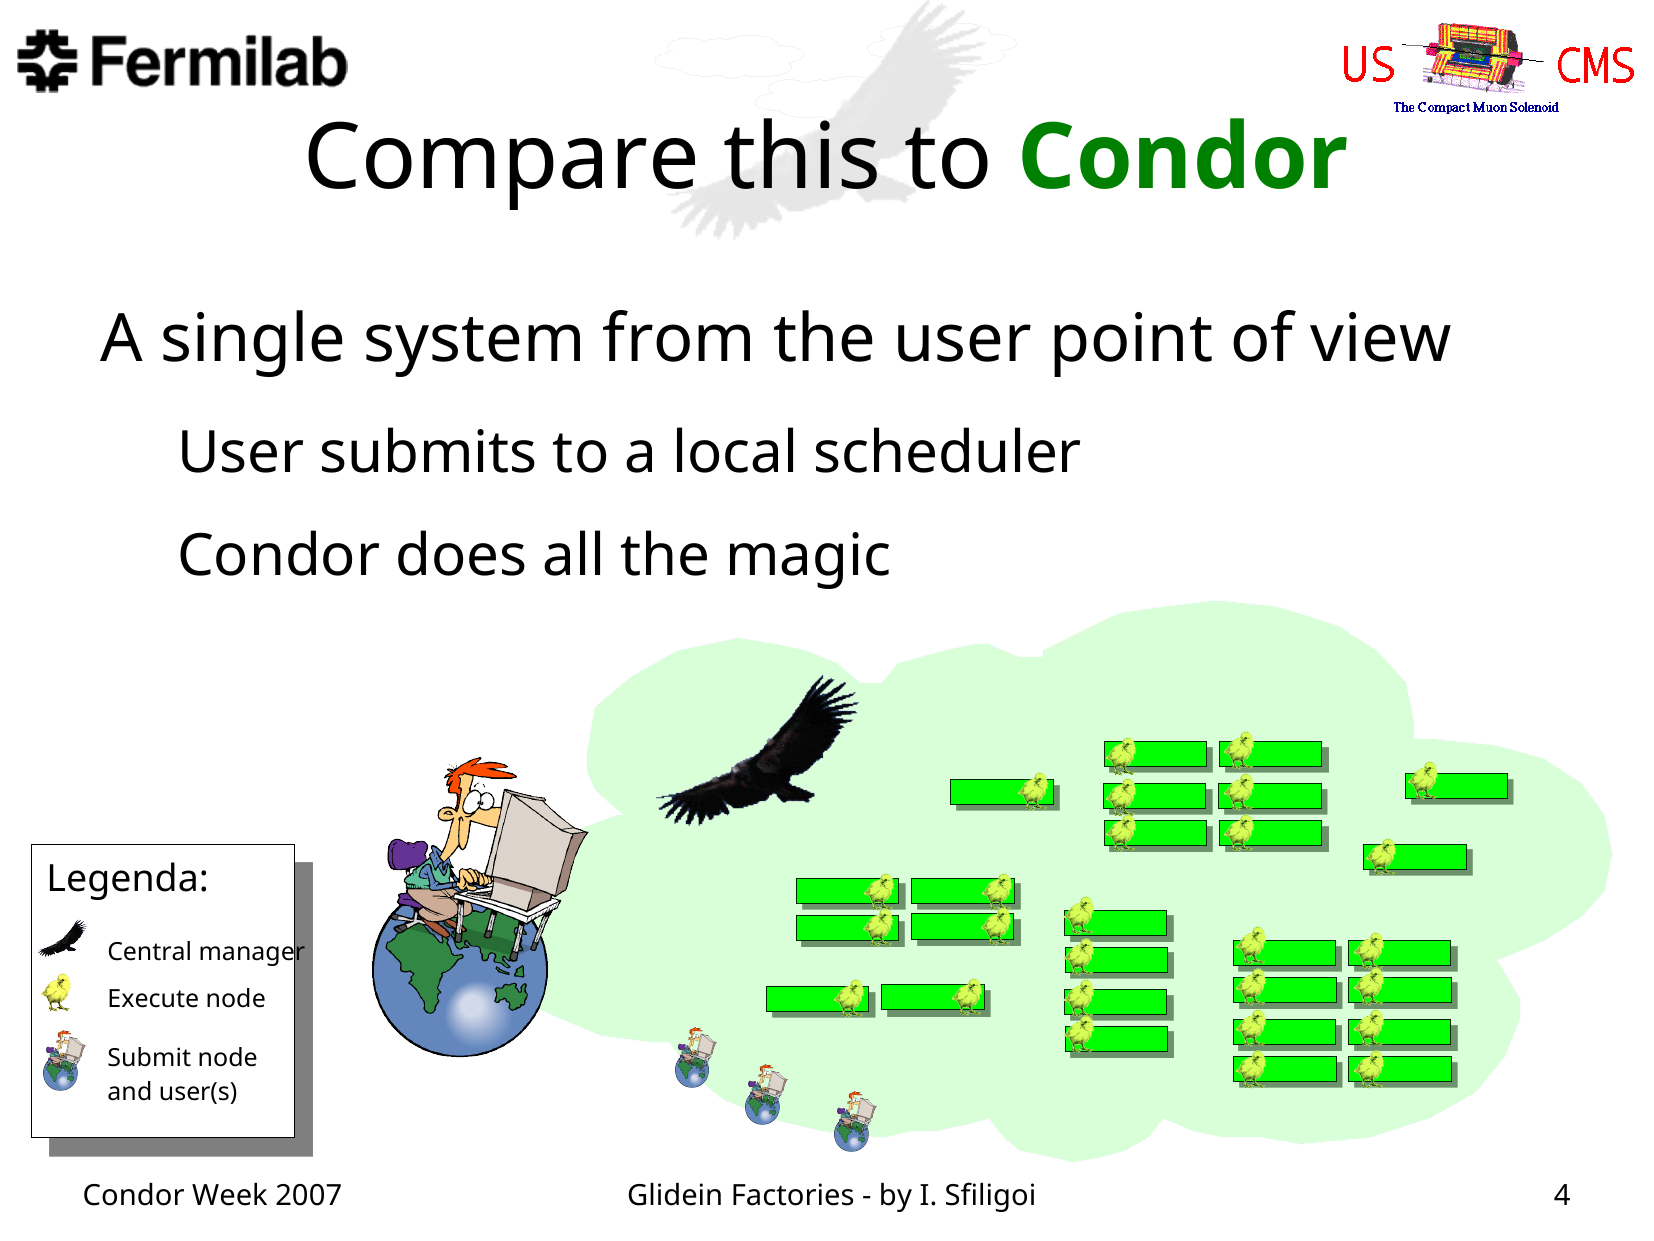

# Compare this to Condor
A single system from the user point of view
User submits to a local scheduler
Condor does all the magic
Legenda:
Central manager
Execute node
Submit node
and user(s)
Condor Week 2007
Glidein Factories - by I. Sfiligoi
4